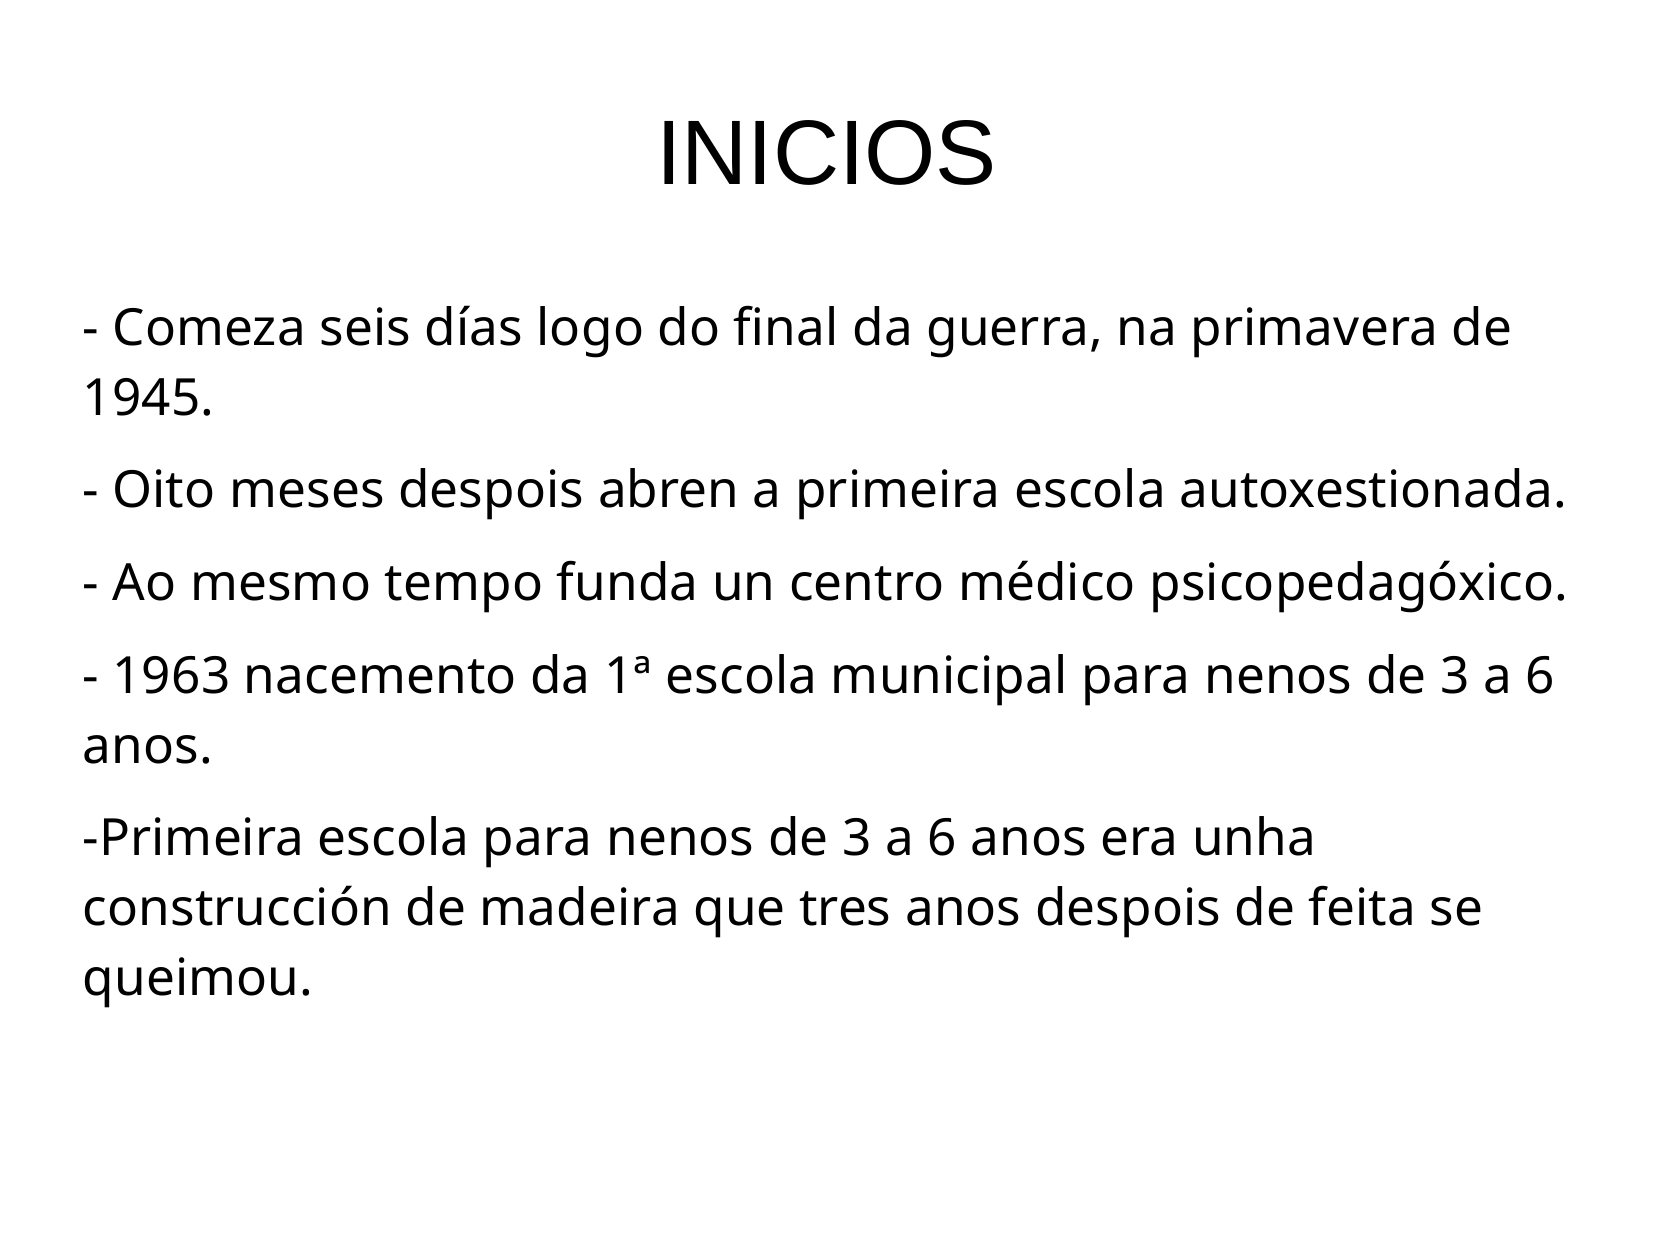

# INICIOS
- Comeza seis días logo do final da guerra, na primavera de 1945.
- Oito meses despois abren a primeira escola autoxestionada.
- Ao mesmo tempo funda un centro médico psicopedagóxico.
- 1963 nacemento da 1ª escola municipal para nenos de 3 a 6 anos.
-Primeira escola para nenos de 3 a 6 anos era unha construcción de madeira que tres anos despois de feita se queimou.